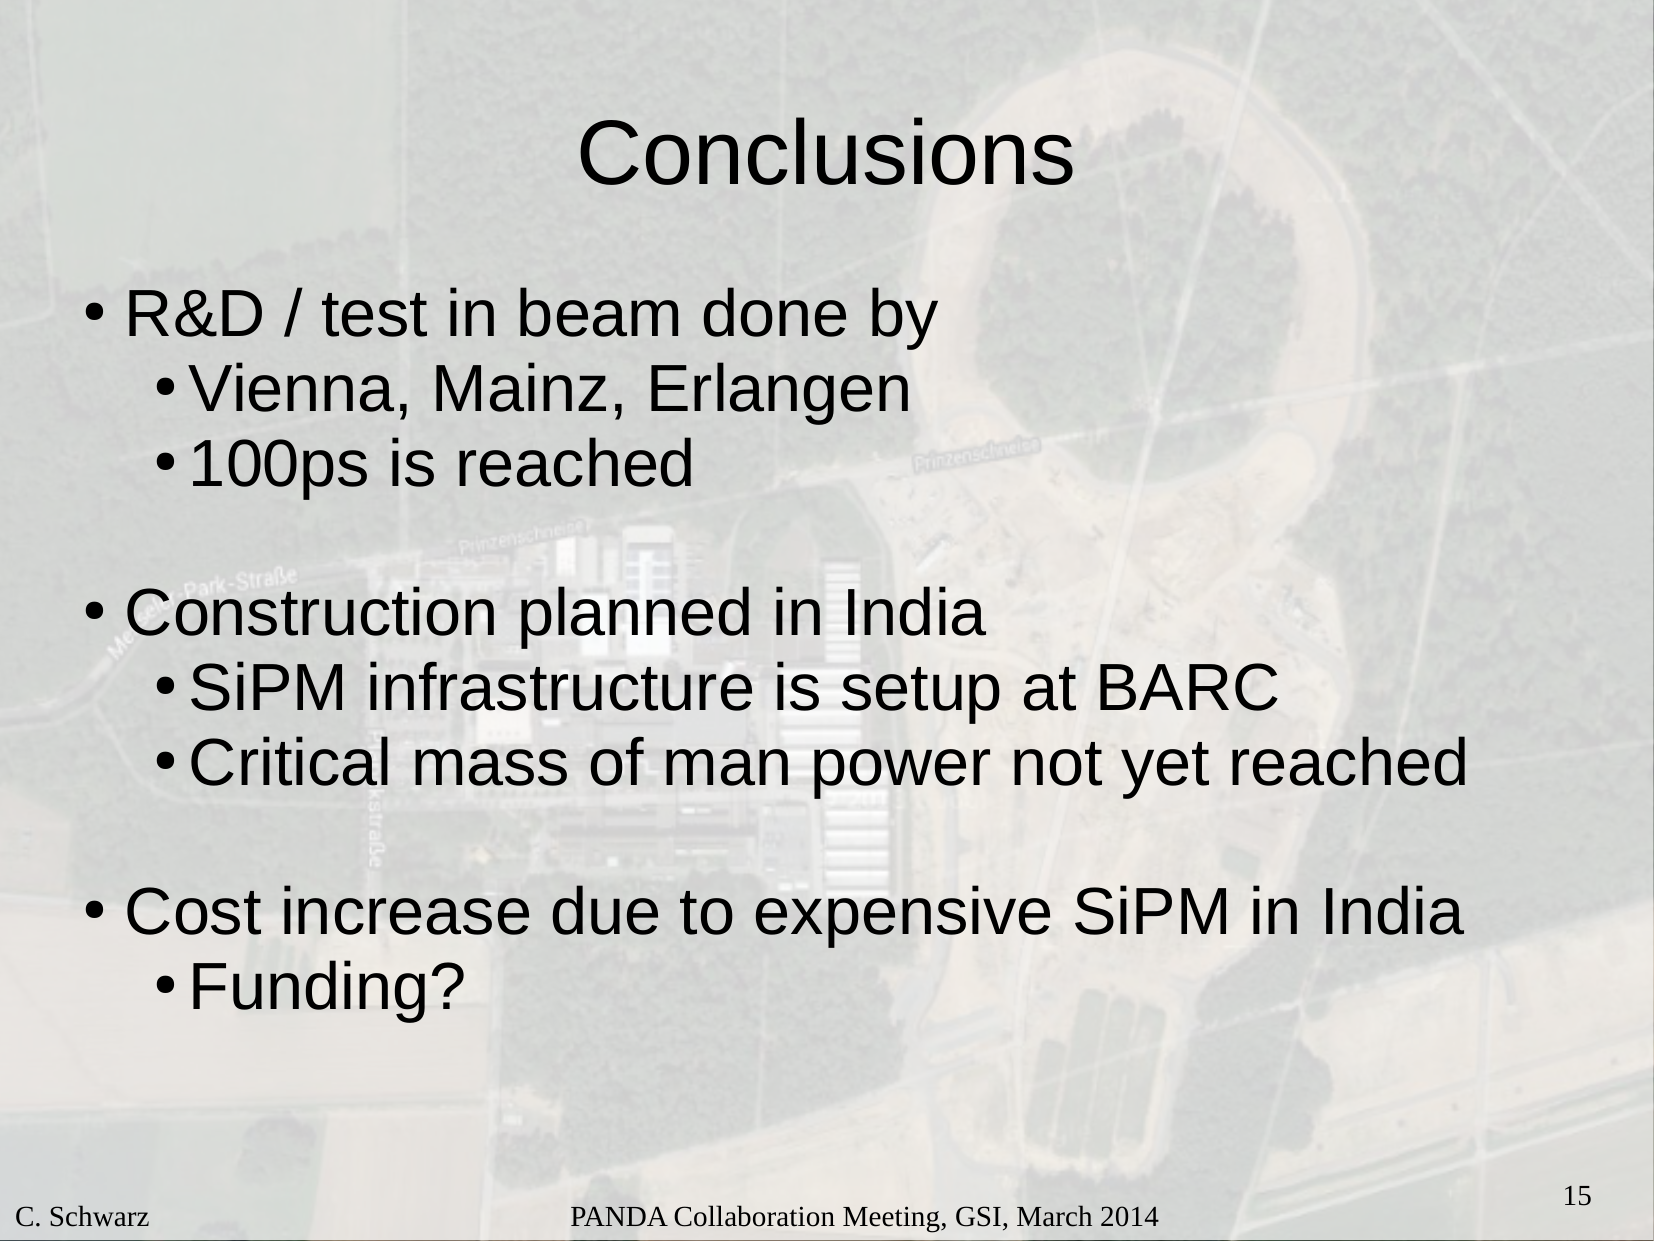

# Conclusions
 R&D / test in beam done by
Vienna, Mainz, Erlangen
100ps is reached
 Construction planned in India
SiPM infrastructure is setup at BARC
Critical mass of man power not yet reached
 Cost increase due to expensive SiPM in India
Funding?
15